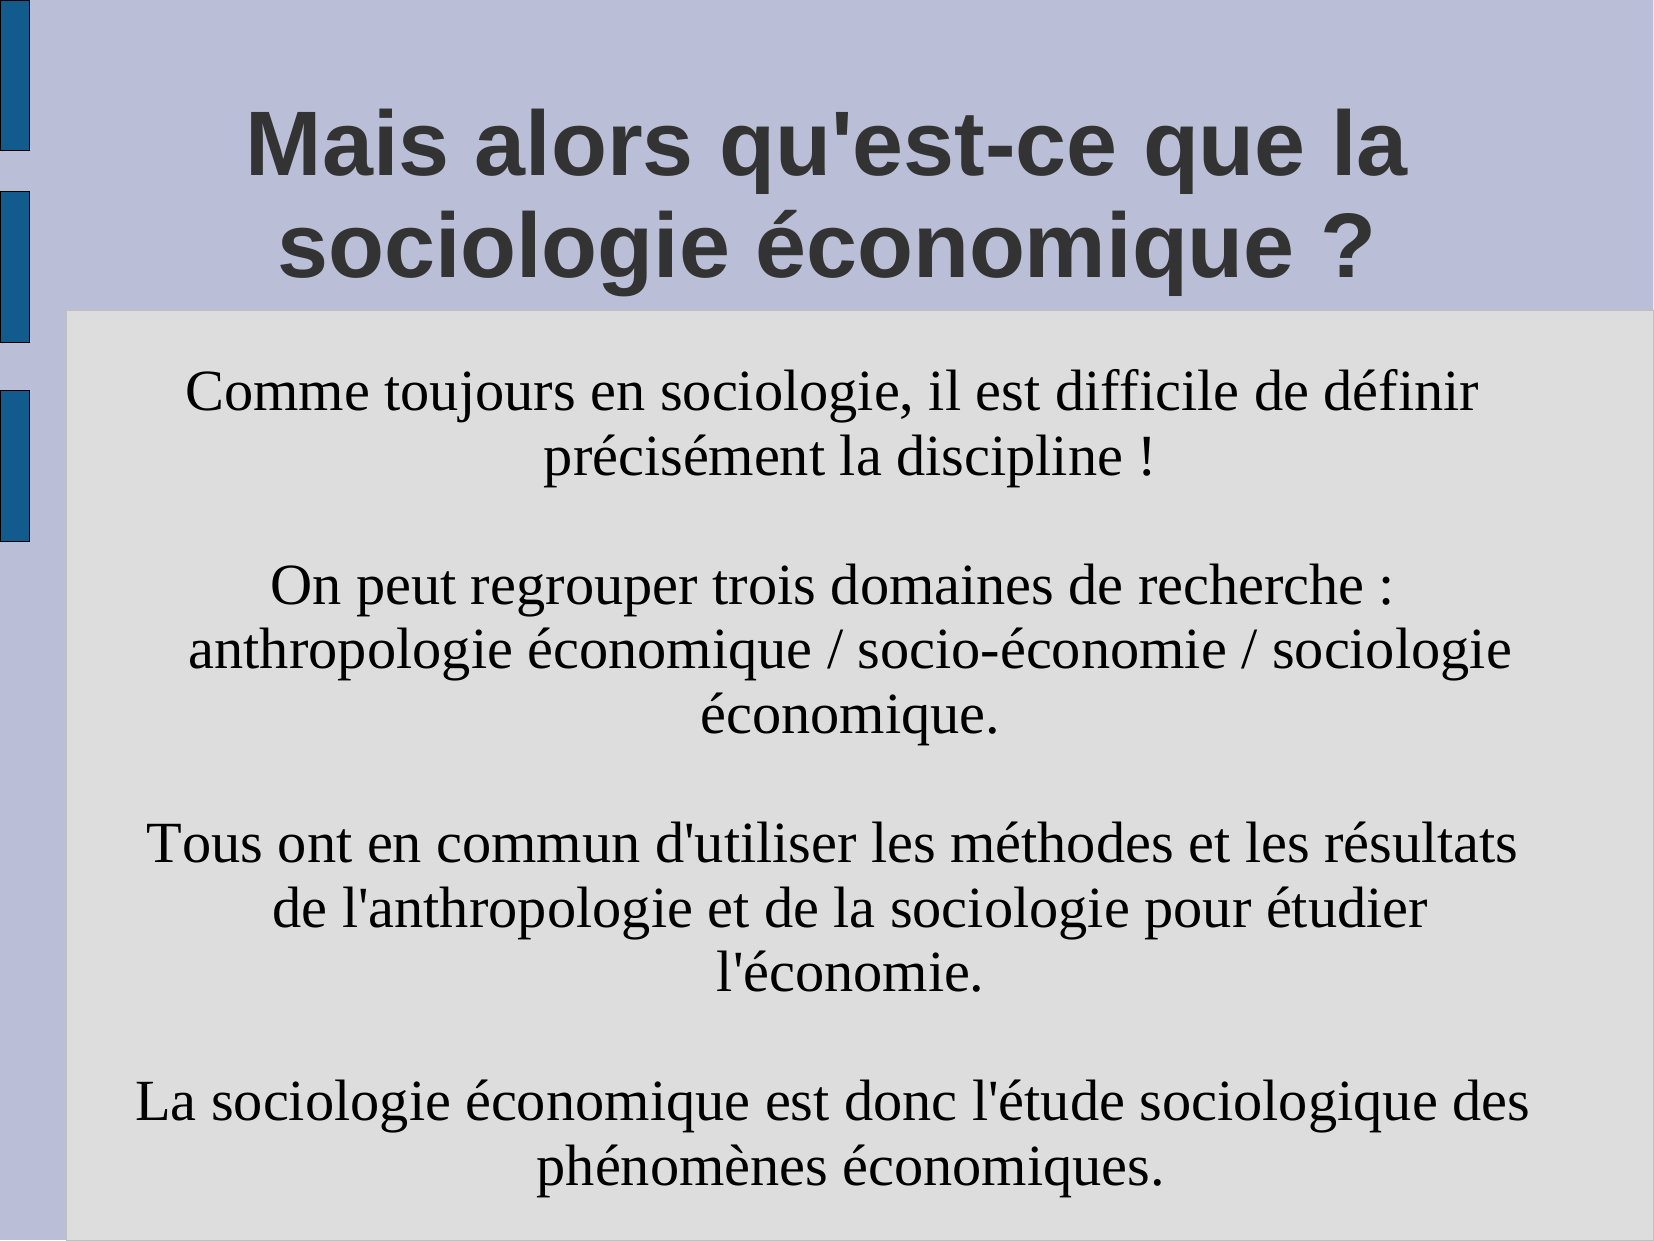

# Mais alors qu'est-ce que la sociologie économique ?
Comme toujours en sociologie, il est difficile de définir précisément la discipline !
On peut regrouper trois domaines de recherche : anthropologie économique / socio-économie / sociologie économique.
Tous ont en commun d'utiliser les méthodes et les résultats de l'anthropologie et de la sociologie pour étudier l'économie.
La sociologie économique est donc l'étude sociologique des phénomènes économiques.